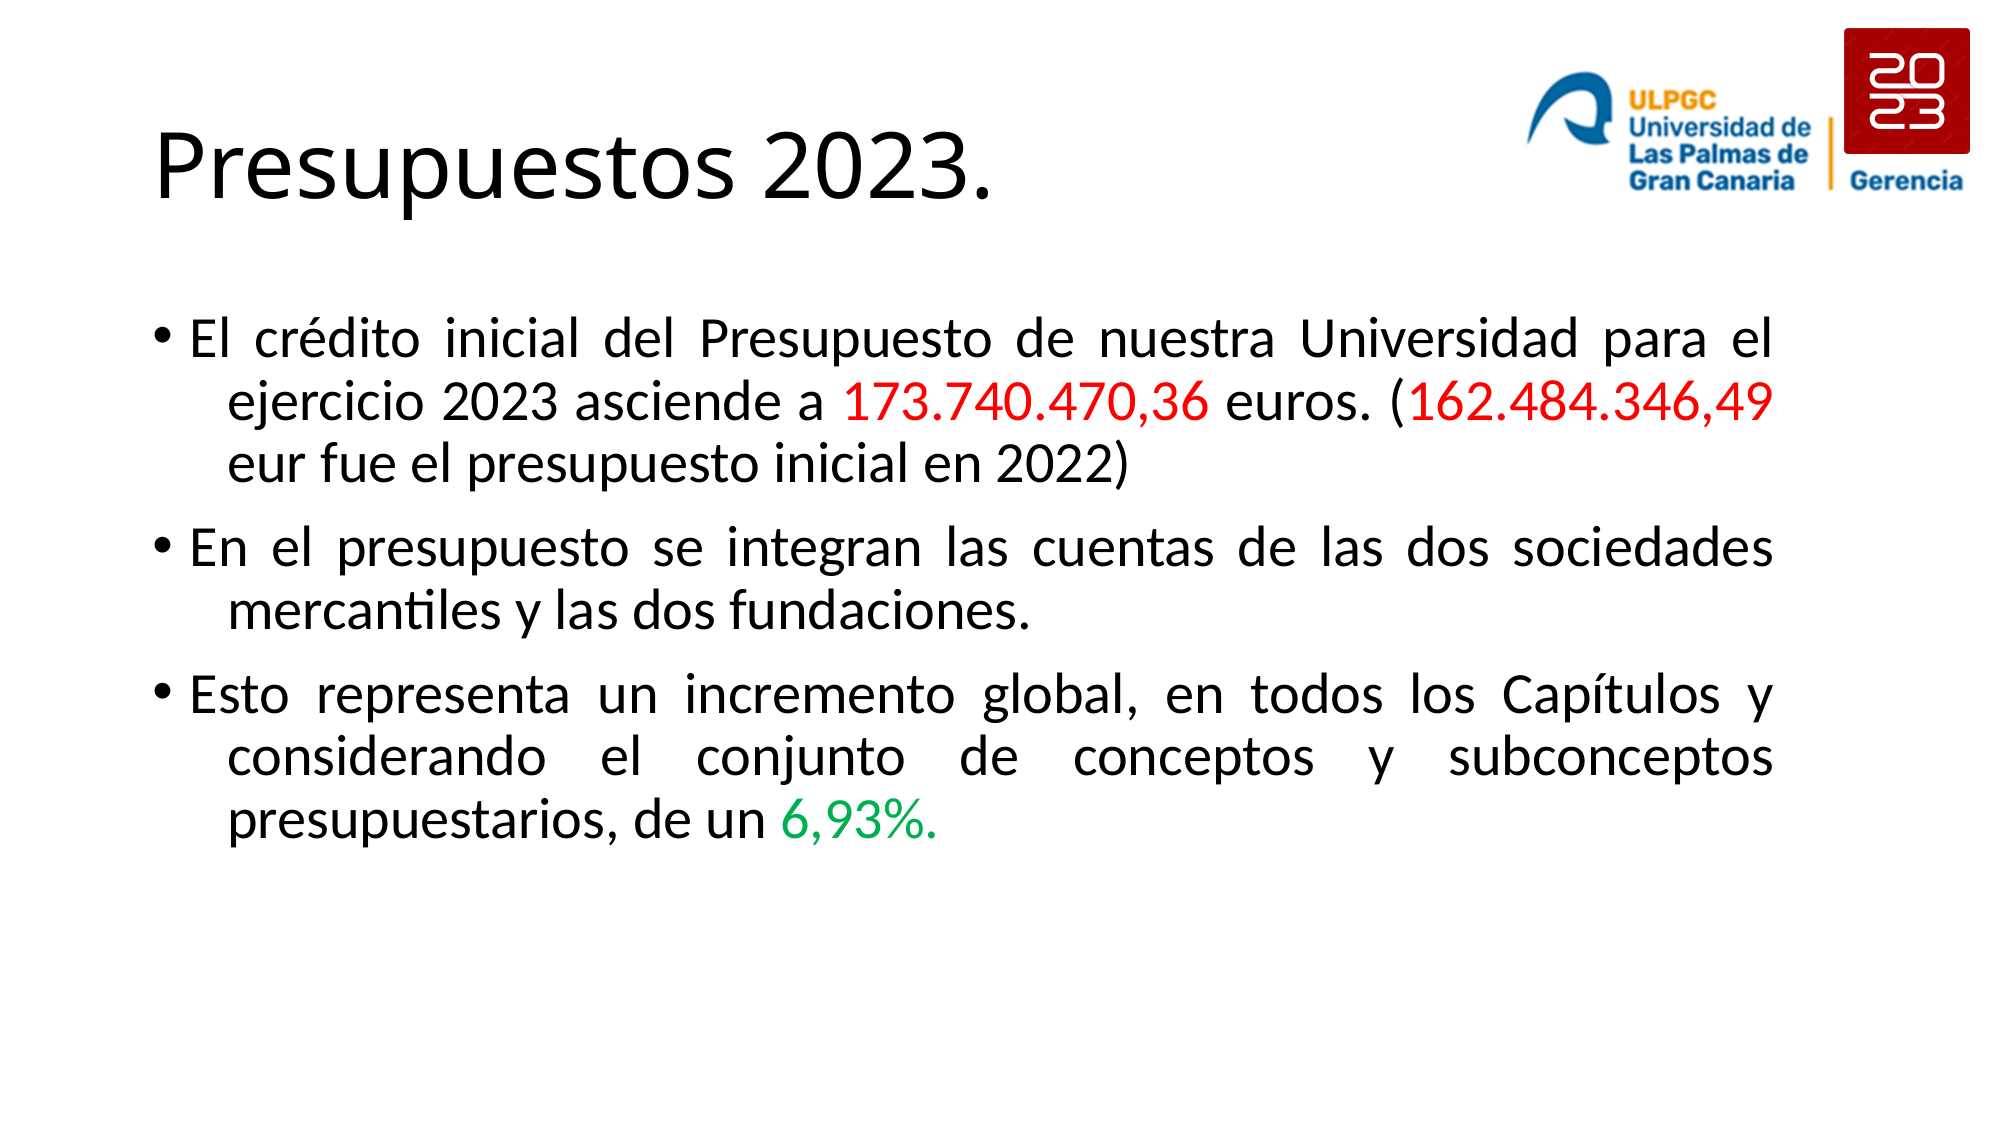

# Presupuestos 2023.
El crédito inicial del Presupuesto de nuestra Universidad para el ejercicio 2023 asciende a 173.740.470,36 euros. (162.484.346,49 eur fue el presupuesto inicial en 2022)
En el presupuesto se integran las cuentas de las dos sociedades mercantiles y las dos fundaciones.
Esto representa un incremento global, en todos los Capítulos y considerando el conjunto de conceptos y subconceptos presupuestarios, de un 6,93%.